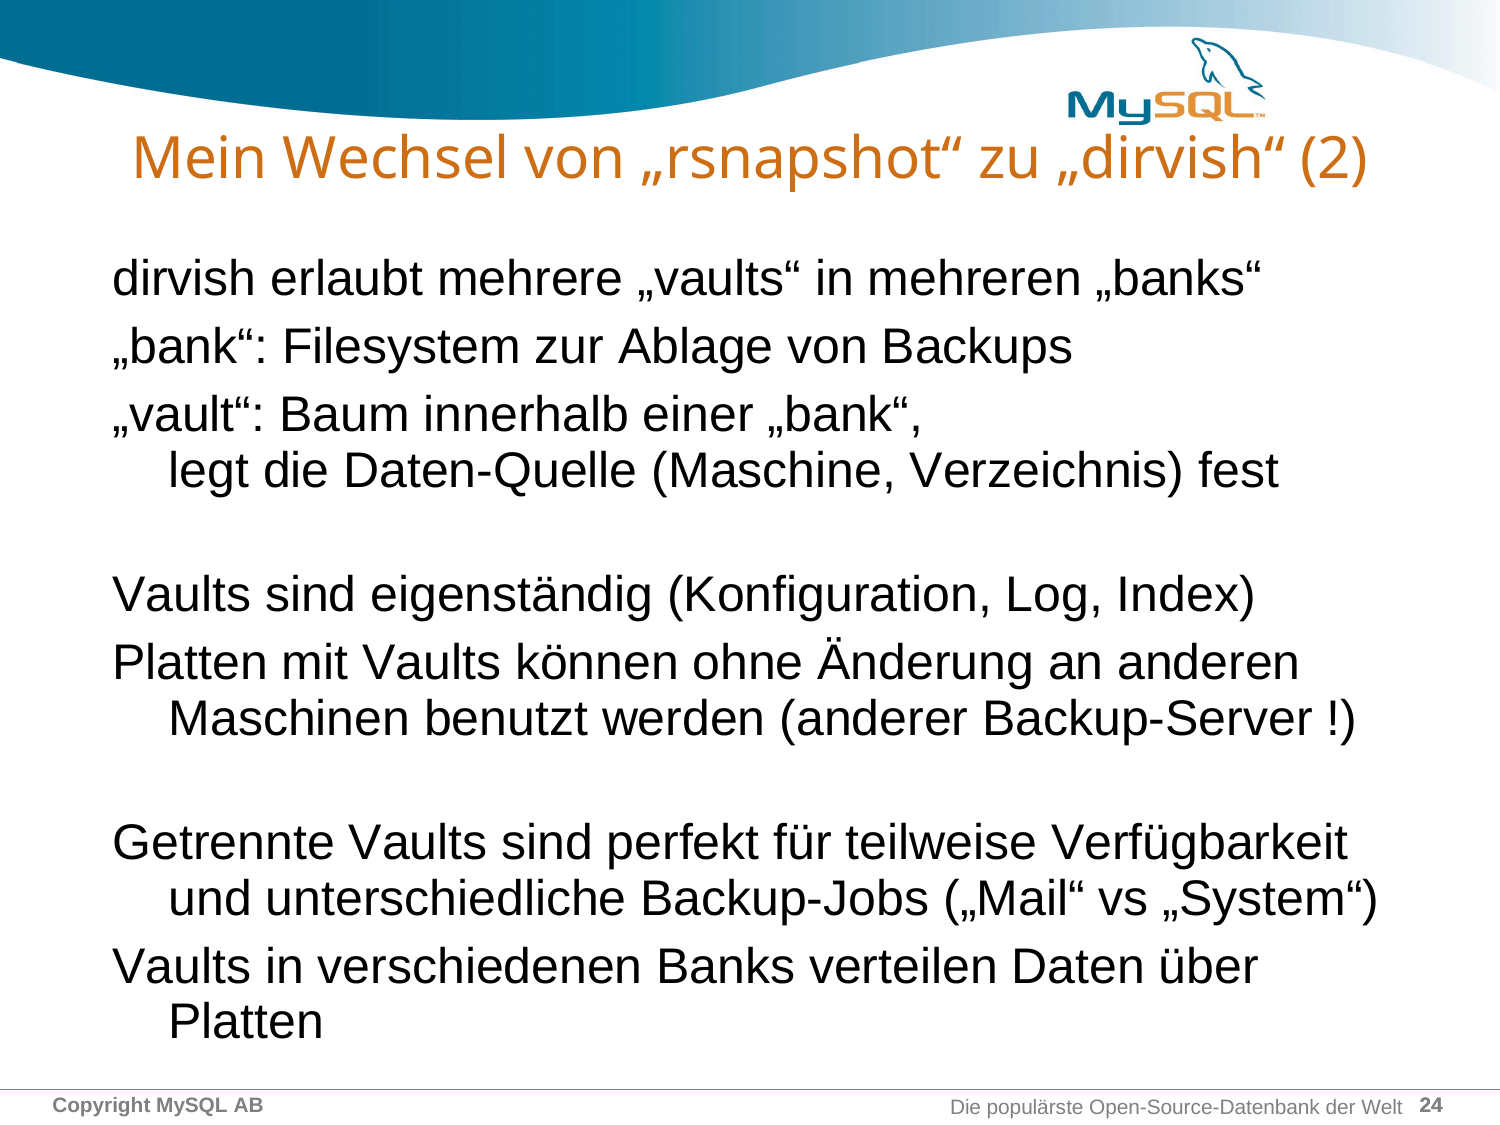

# Mein Wechsel von „rsnapshot“ zu „dirvish“ (2)
dirvish erlaubt mehrere „vaults“ in mehreren „banks“
„bank“: Filesystem zur Ablage von Backups
„vault“: Baum innerhalb einer „bank“,
legt die Daten-Quelle (Maschine, Verzeichnis) fest
Vaults sind eigenständig (Konfiguration, Log, Index)
Platten mit Vaults können ohne Änderung an anderen Maschinen benutzt werden (anderer Backup-Server !)
Getrennte Vaults sind perfekt für teilweise Verfügbarkeit und unterschiedliche Backup-Jobs („Mail“ vs „System“)
Vaults in verschiedenen Banks verteilen Daten über Platten